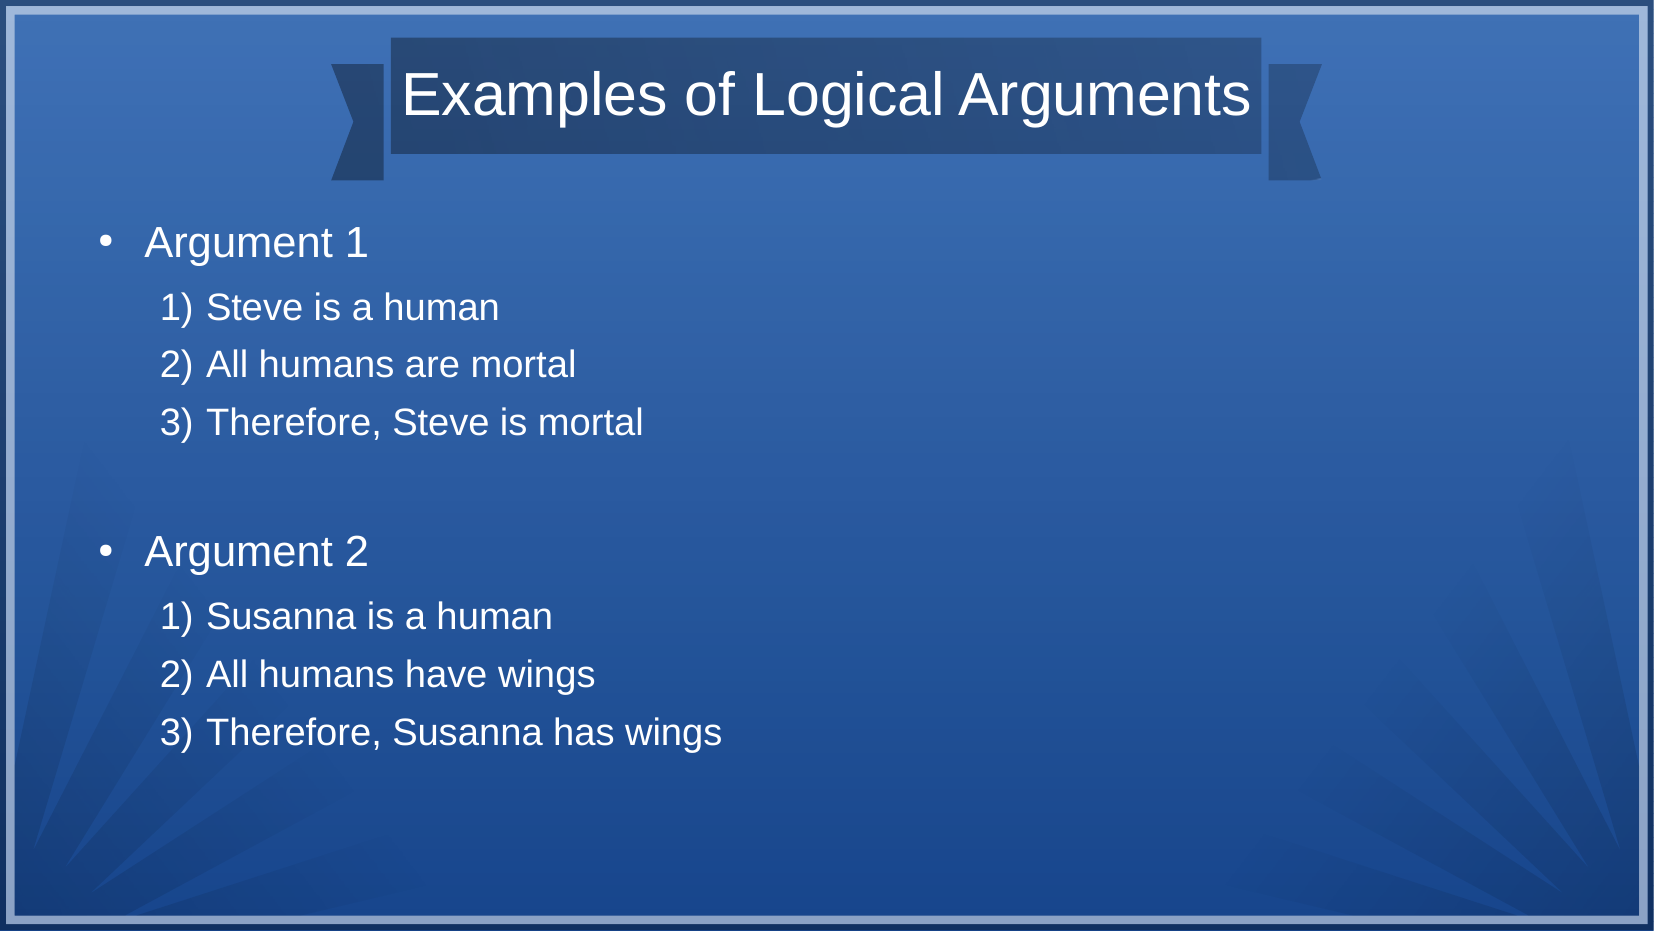

# Examples of Logical Arguments
Argument 1
Steve is a human
All humans are mortal
Therefore, Steve is mortal
Argument 2
Susanna is a human
All humans have wings
Therefore, Susanna has wings